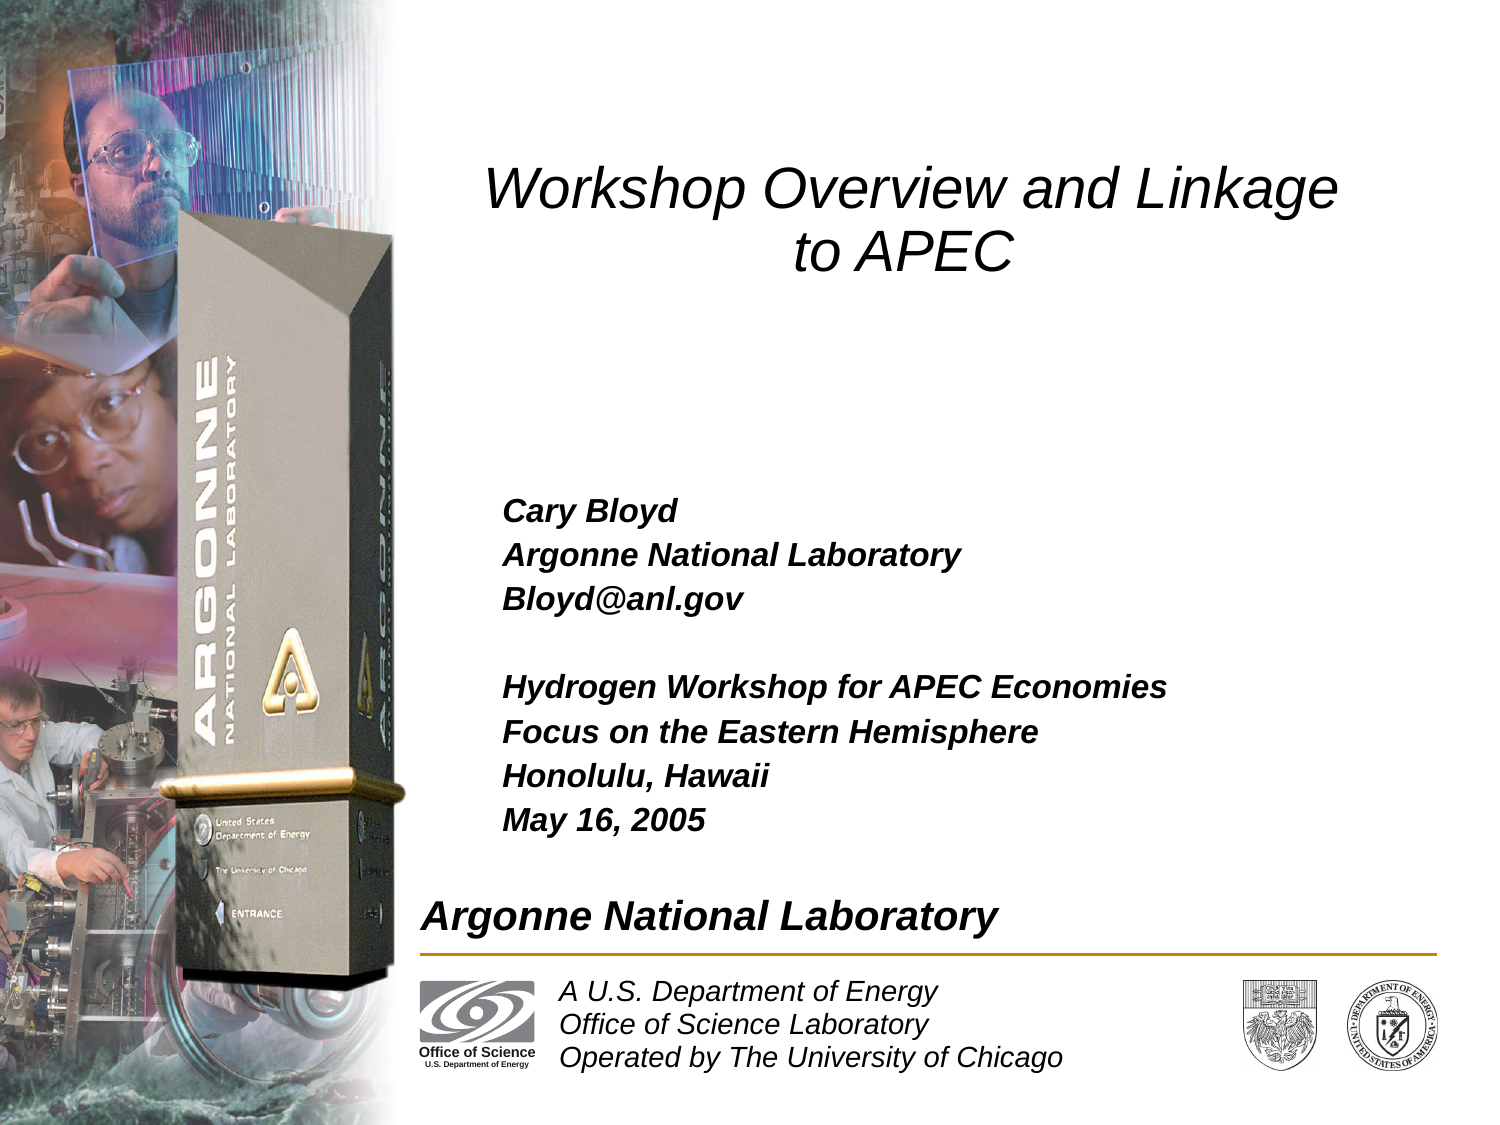

# Workshop Overview and Linkage to APEC
Cary Bloyd
Argonne National Laboratory
Bloyd@anl.gov
Hydrogen Workshop for APEC Economies
Focus on the Eastern Hemisphere
Honolulu, Hawaii
May 16, 2005